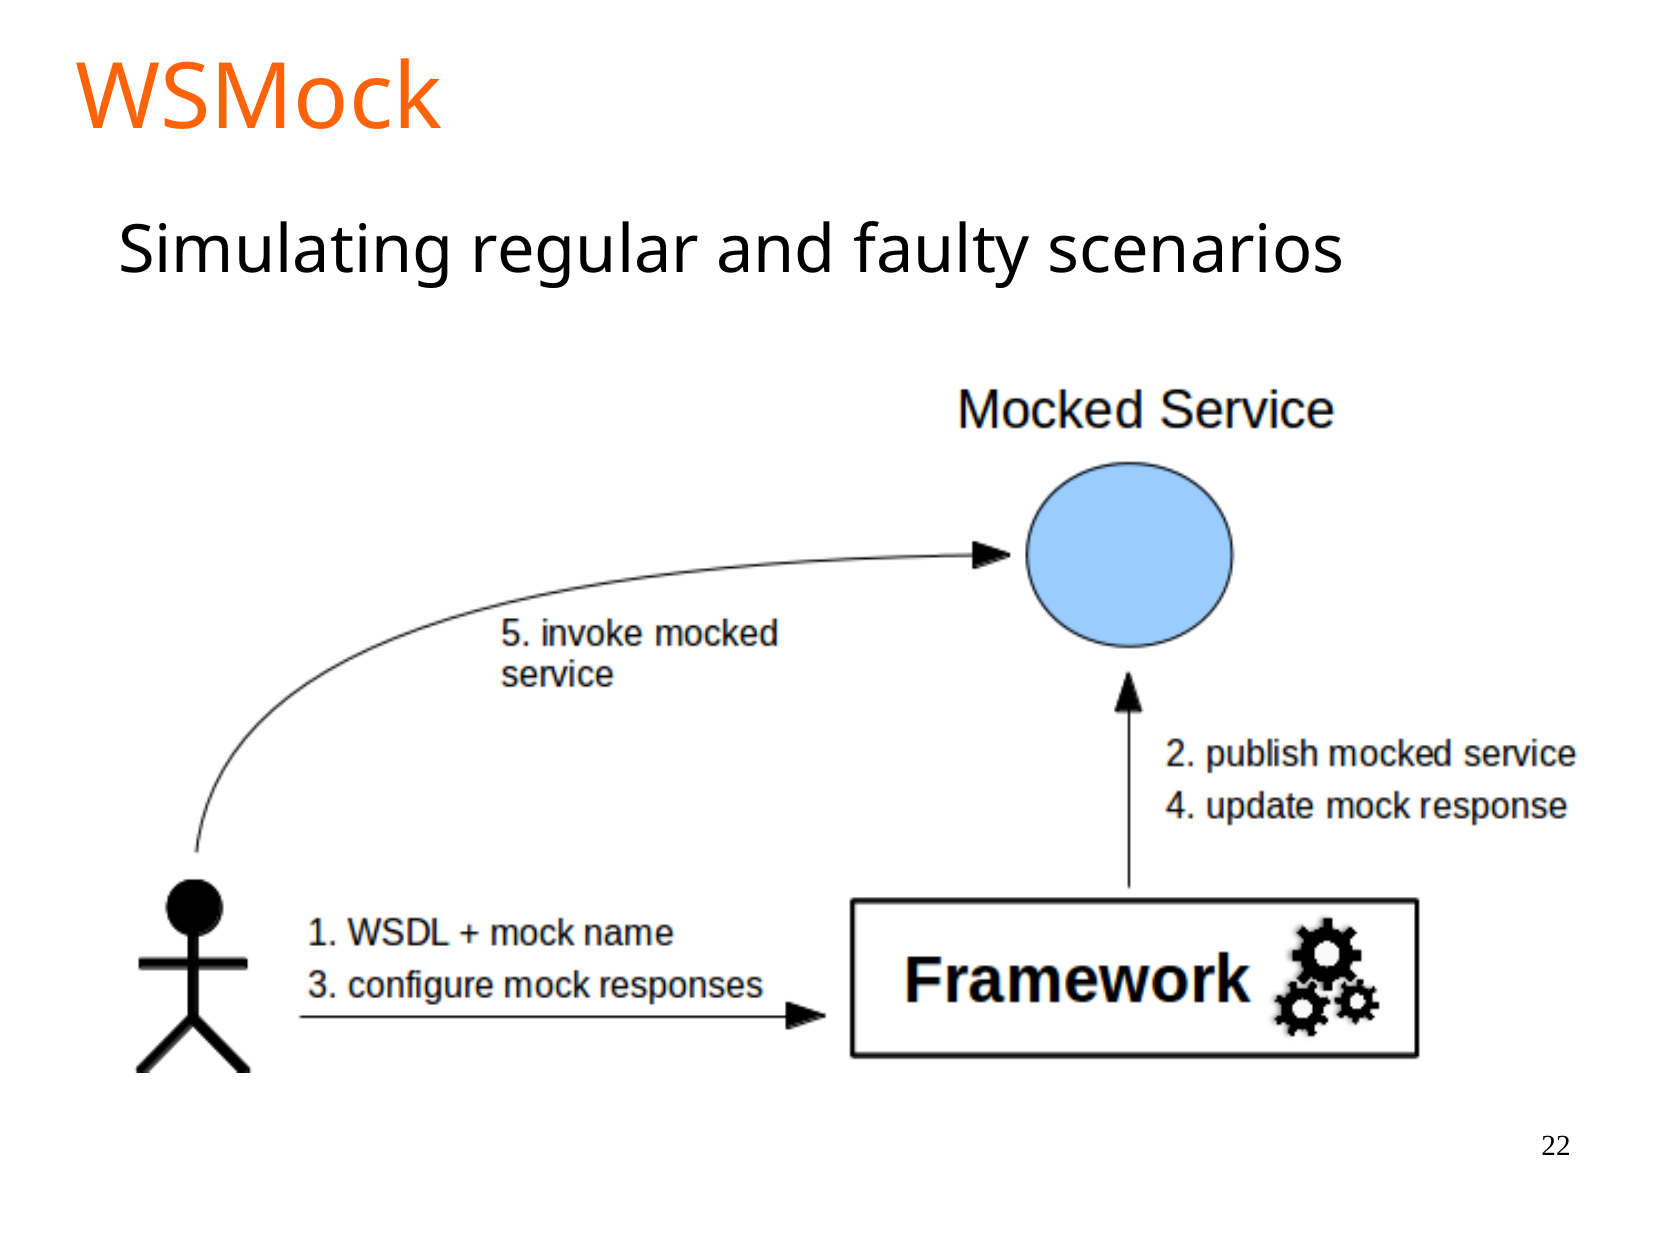

# WSMock
Simulating regular and faulty scenarios
22